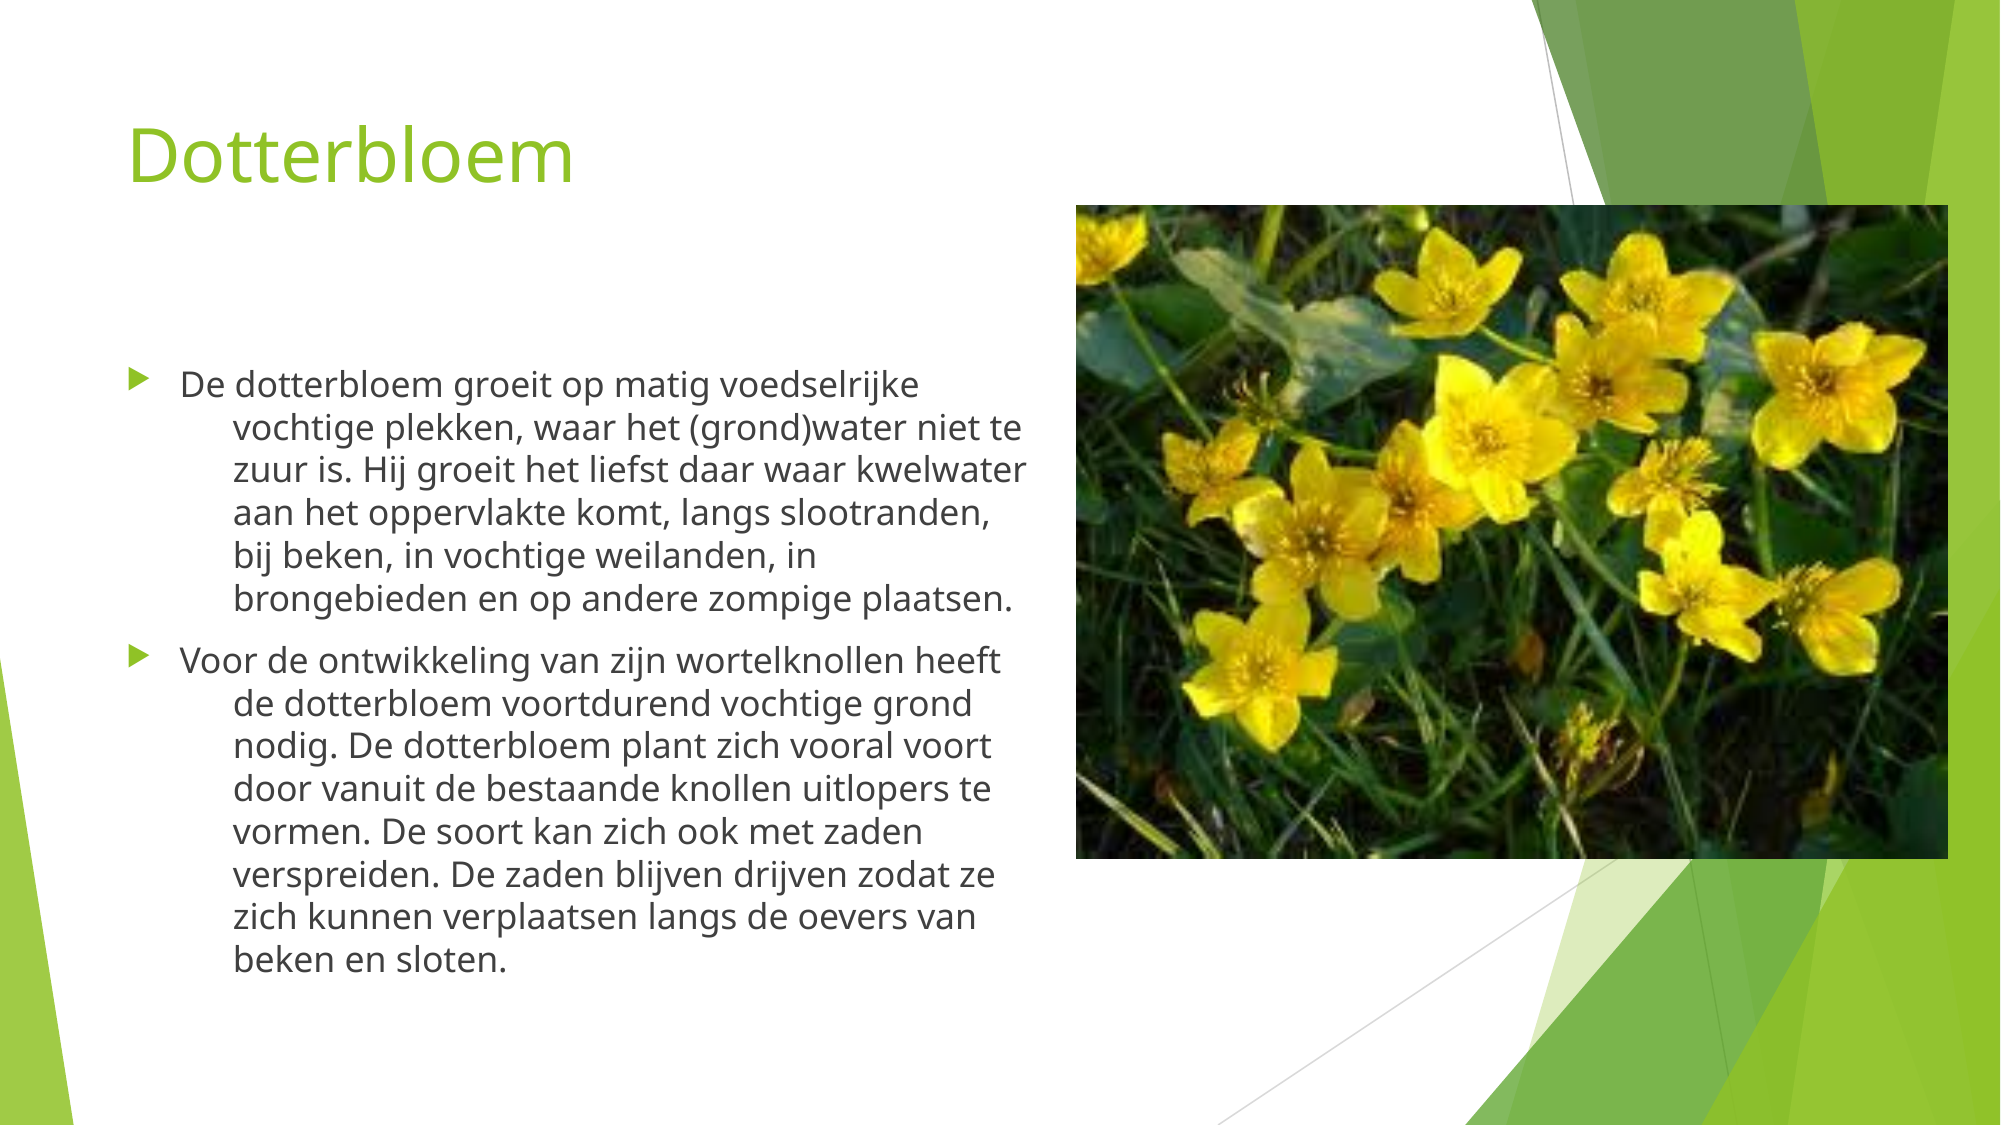

# Dotterbloem
De dotterbloem groeit op matig voedselrijke vochtige plekken, waar het (grond)water niet te zuur is. Hij groeit het liefst daar waar kwelwater aan het oppervlakte komt, langs slootranden, bij beken, in vochtige weilanden, in brongebieden en op andere zompige plaatsen.
Voor de ontwikkeling van zijn wortelknollen heeft de dotterbloem voortdurend vochtige grond nodig. De dotterbloem plant zich vooral voort door vanuit de bestaande knollen uitlopers te vormen. De soort kan zich ook met zaden verspreiden. De zaden blijven drijven zodat ze zich kunnen verplaatsen langs de oevers van beken en sloten.